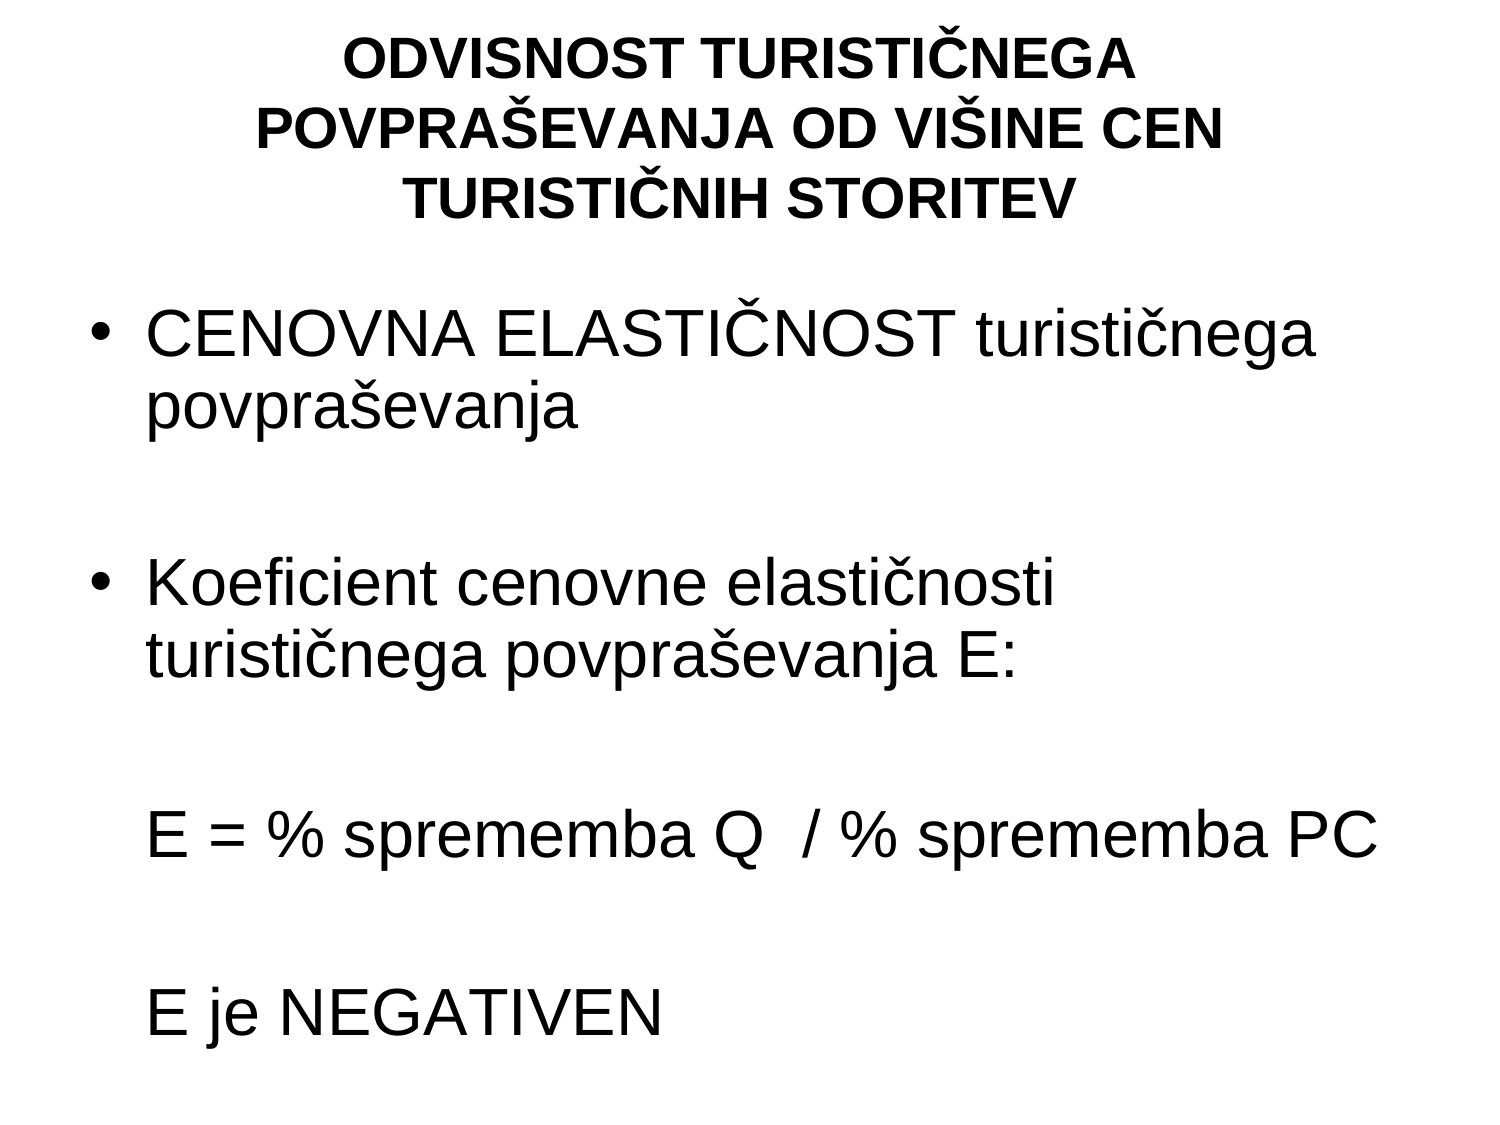

# ODVISNOST TURISTIČNEGA POVPRAŠEVANJA OD VIŠINE CEN TURISTIČNIH STORITEV
CENOVNA ELASTIČNOST turističnega povpraševanja
Koeficient cenovne elastičnosti turističnega povpraševanja E:
	E = % sprememba Q / % sprememba PC
	E je NEGATIVEN